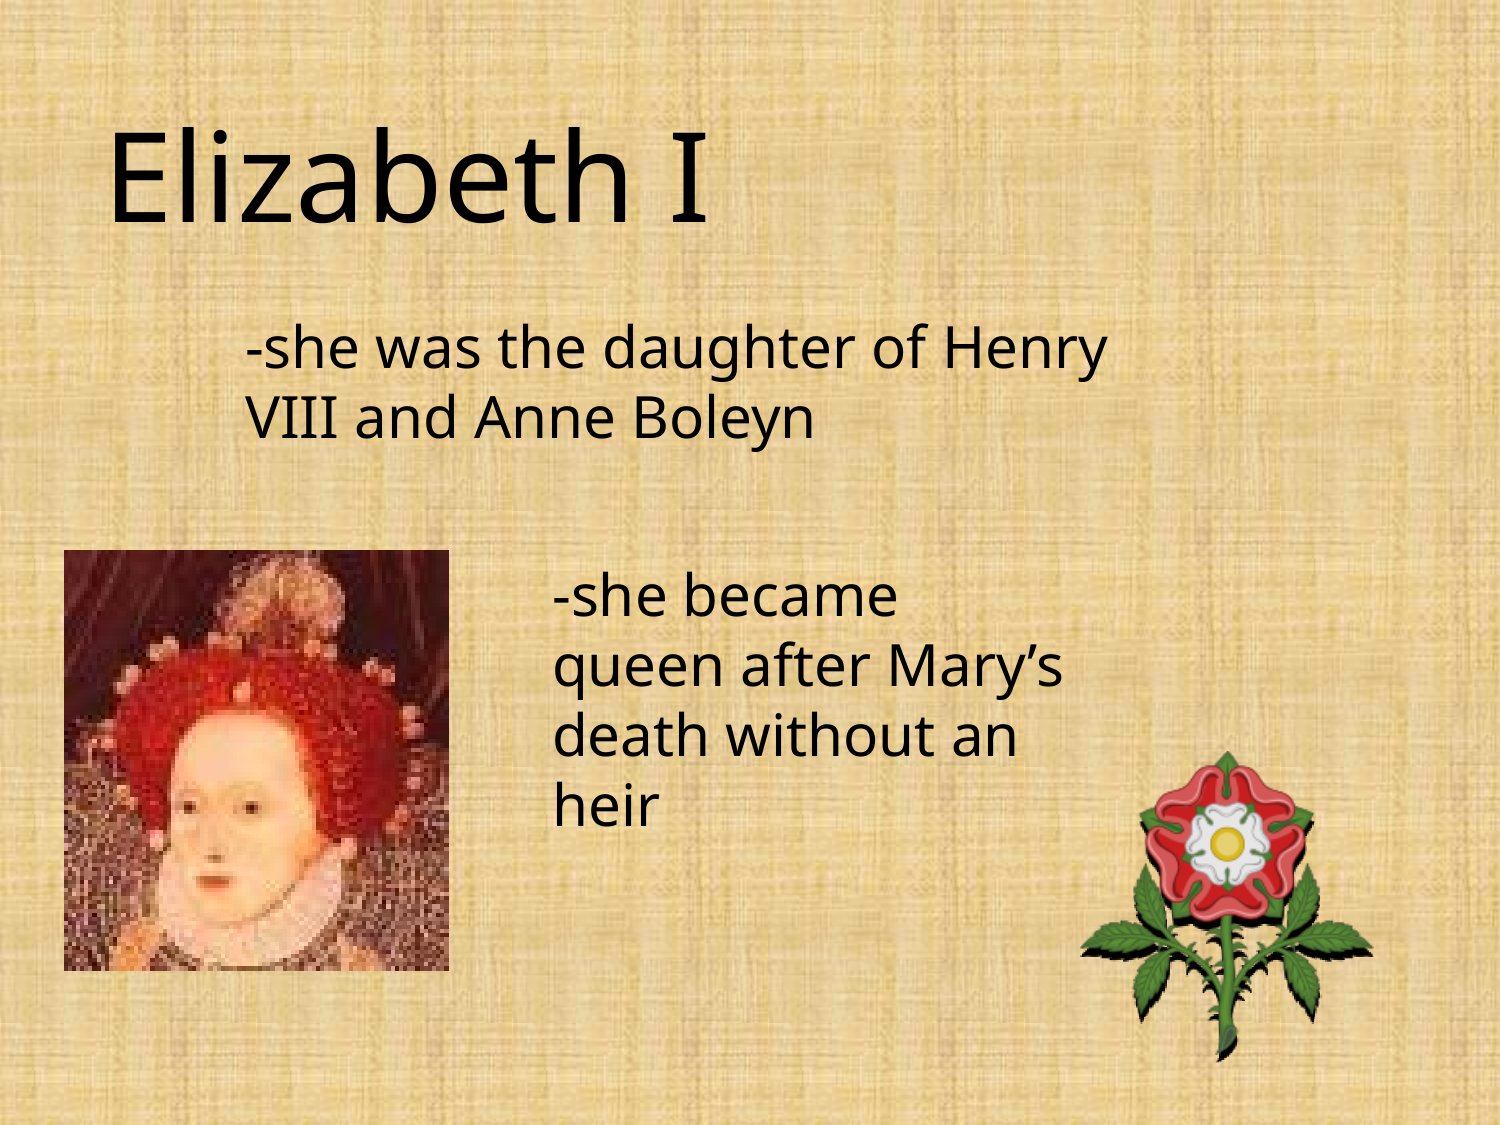

Elizabeth I
-she was the daughter of Henry VIII and Anne Boleyn
-she became queen after Mary’s death without an heir